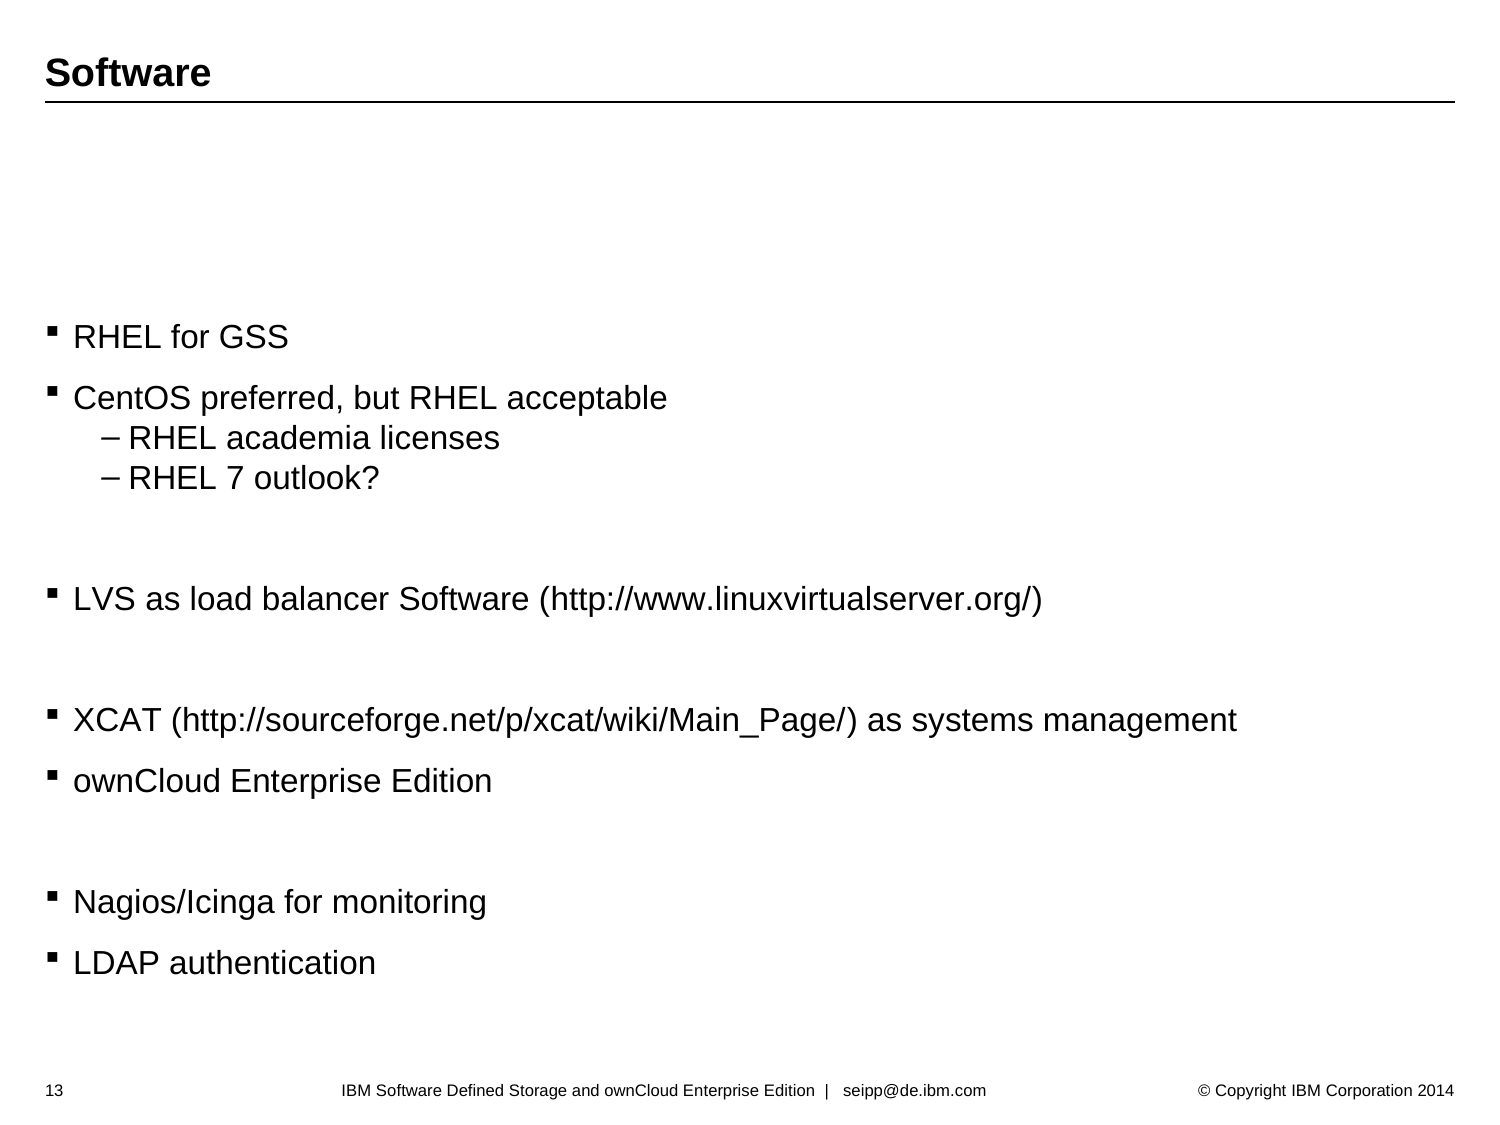

# Software
RHEL for GSS
CentOS preferred, but RHEL acceptable
RHEL academia licenses
RHEL 7 outlook?
LVS as load balancer Software (http://www.linuxvirtualserver.org/)
XCAT (http://sourceforge.net/p/xcat/wiki/Main_Page/) as systems management
ownCloud Enterprise Edition
Nagios/Icinga for monitoring
LDAP authentication
13
IBM Software Defined Storage and ownCloud Enterprise Edition | seipp@de.ibm.com